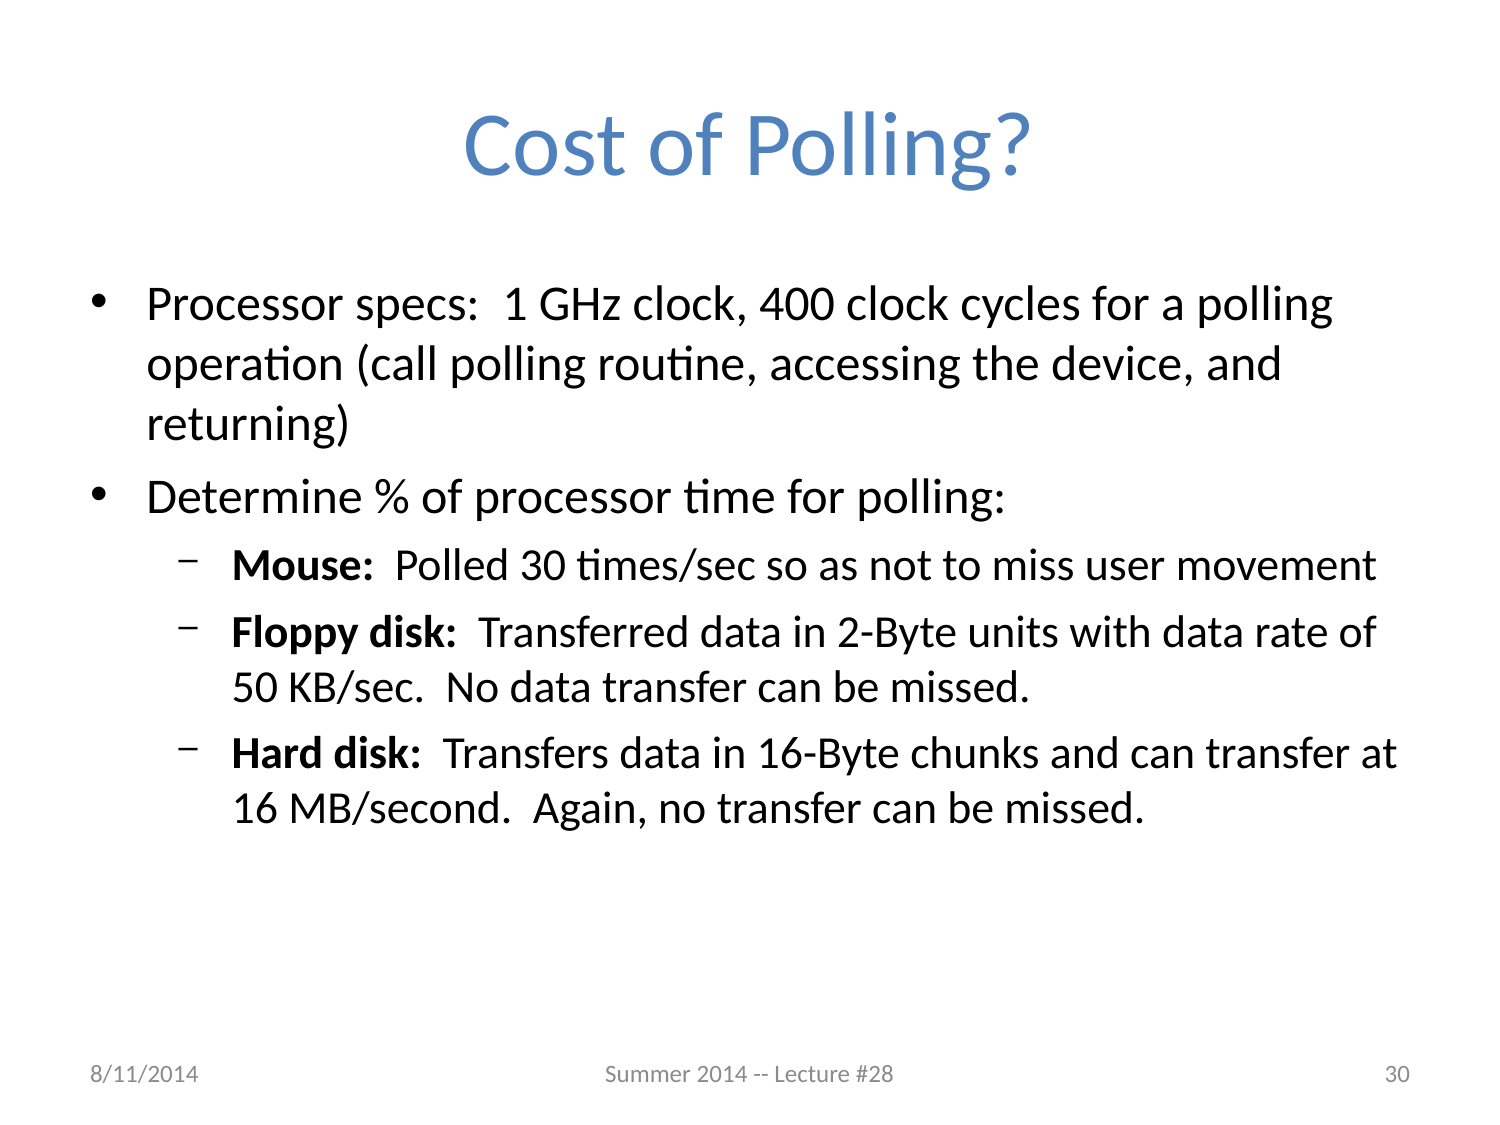

# Cost of Polling?
Processor specs: 1 GHz clock, 400 clock cycles for a polling operation (call polling routine, accessing the device, and returning)
Determine % of processor time for polling:
Mouse: Polled 30 times/sec so as not to miss user movement
Floppy disk: Transferred data in 2-Byte units with data rate of 50 KB/sec. No data transfer can be missed.
Hard disk: Transfers data in 16-Byte chunks and can transfer at 16 MB/second. Again, no transfer can be missed.
8/11/2014
Summer 2014 -- Lecture #28